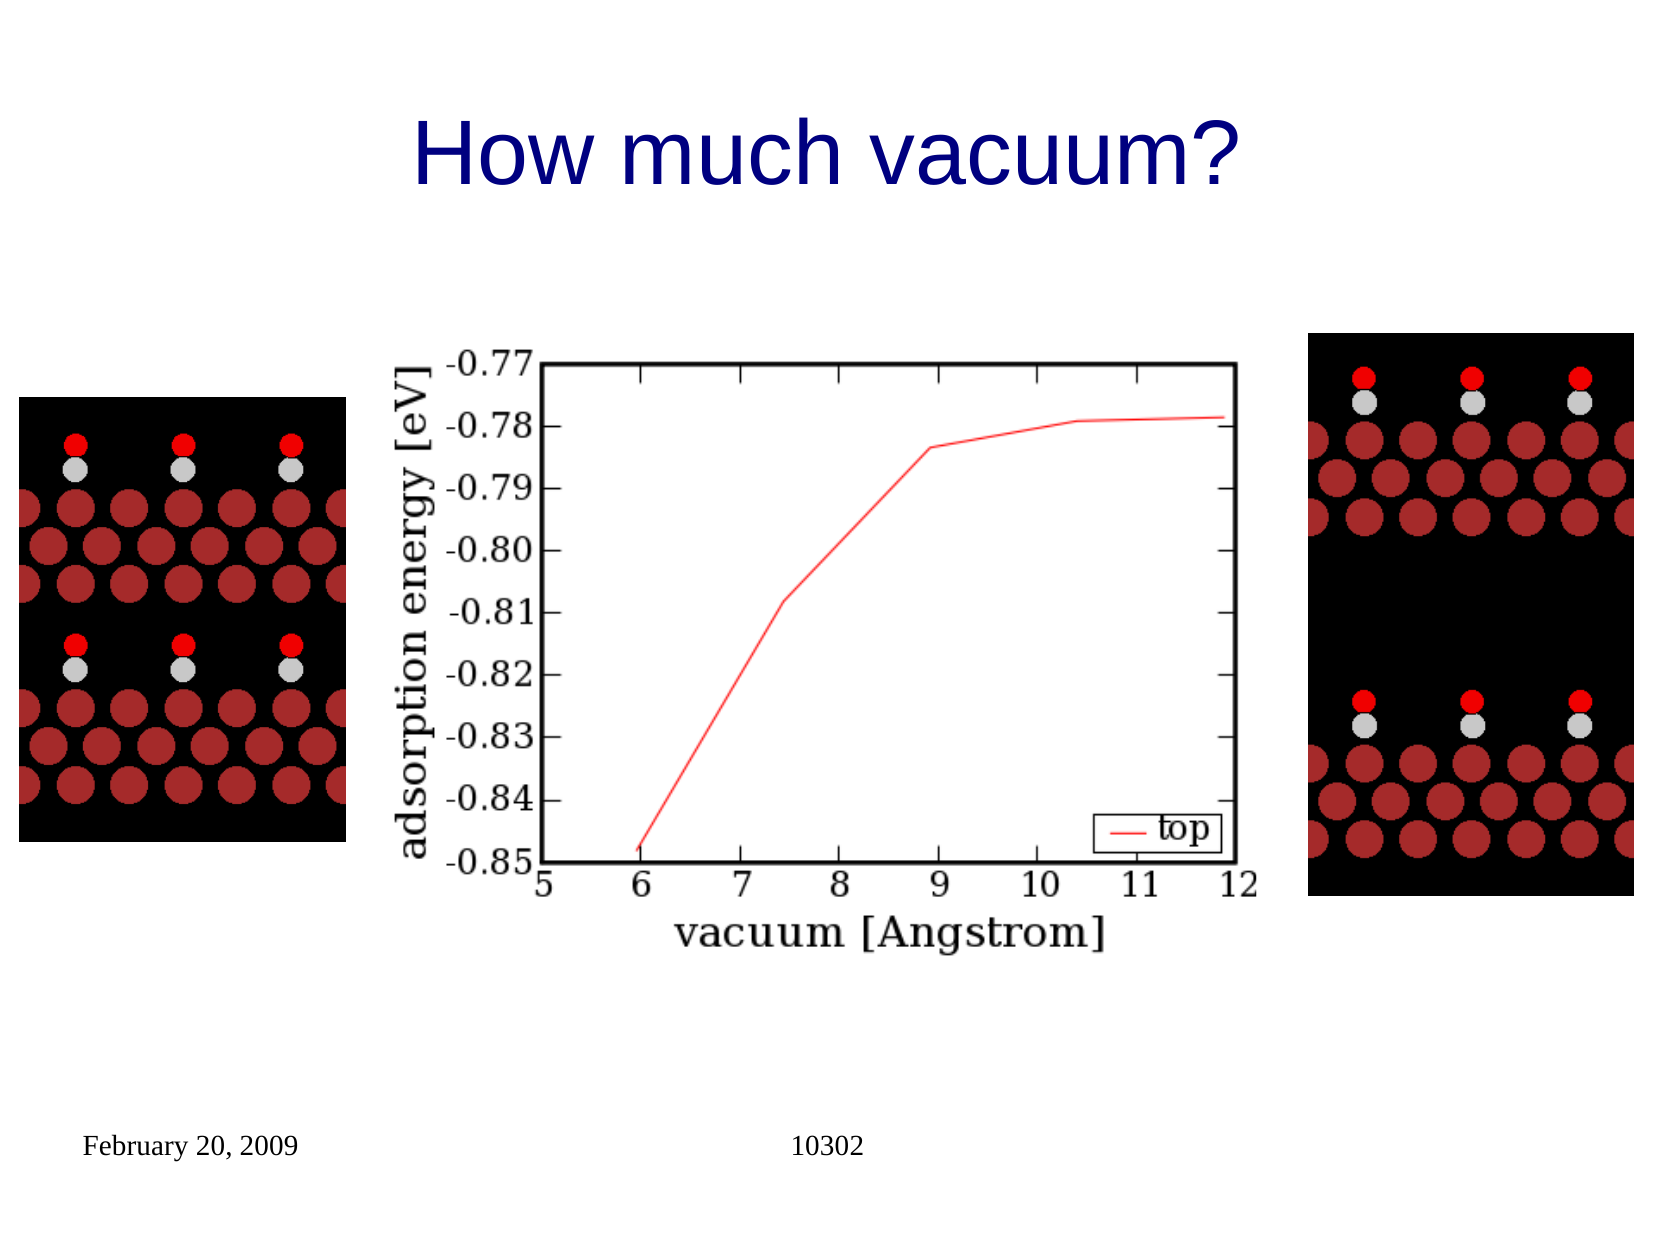

# How much vacuum?
February 20, 2009
10302